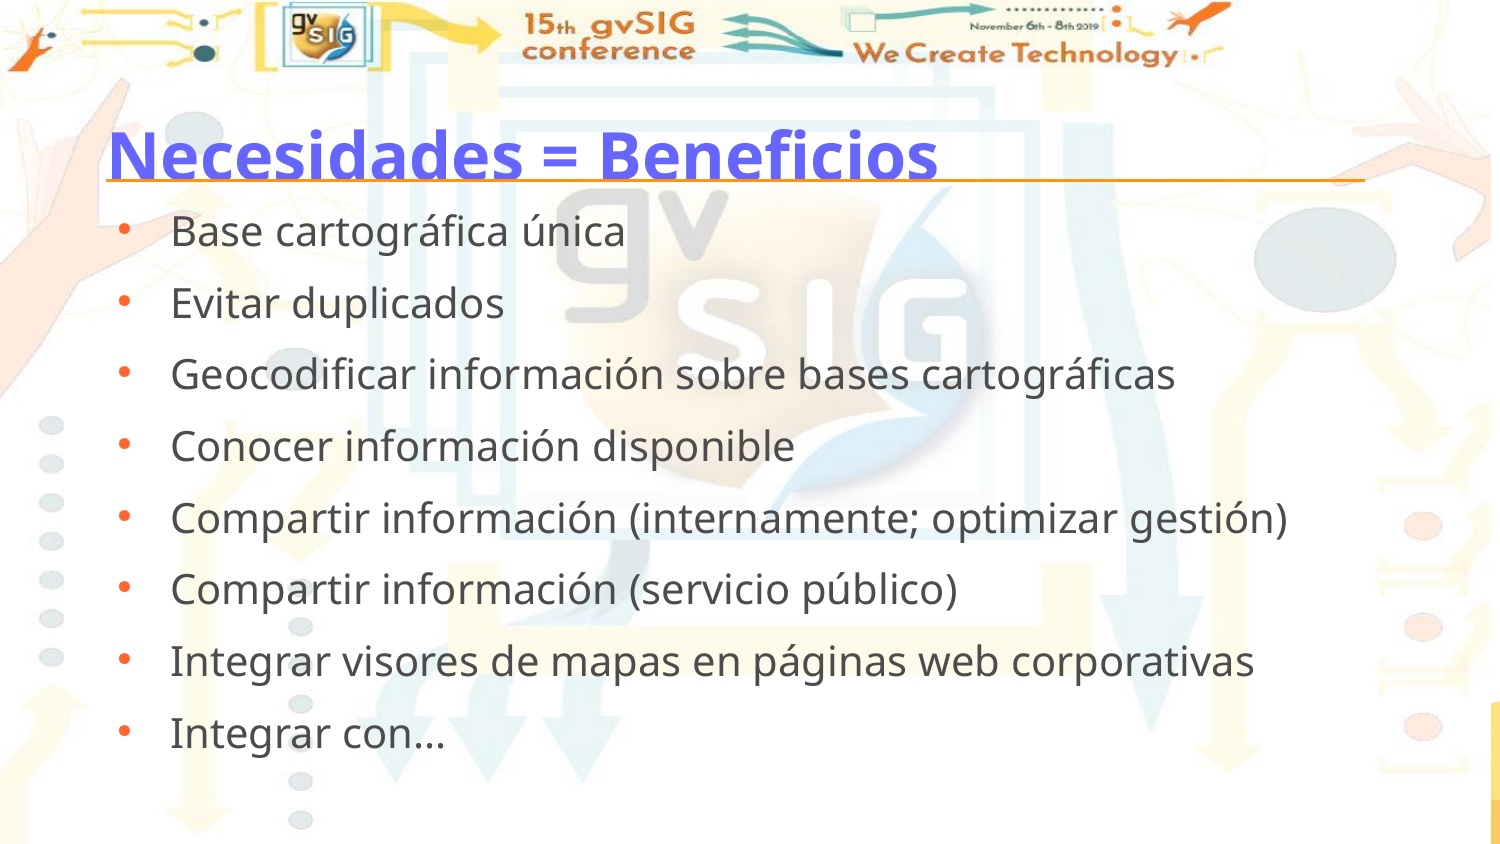

# Necesidades = Beneficios
Base cartográfica única
Evitar duplicados
Geocodificar información sobre bases cartográficas
Conocer información disponible
Compartir información (internamente; optimizar gestión)
Compartir información (servicio público)
Integrar visores de mapas en páginas web corporativas
Integrar con...